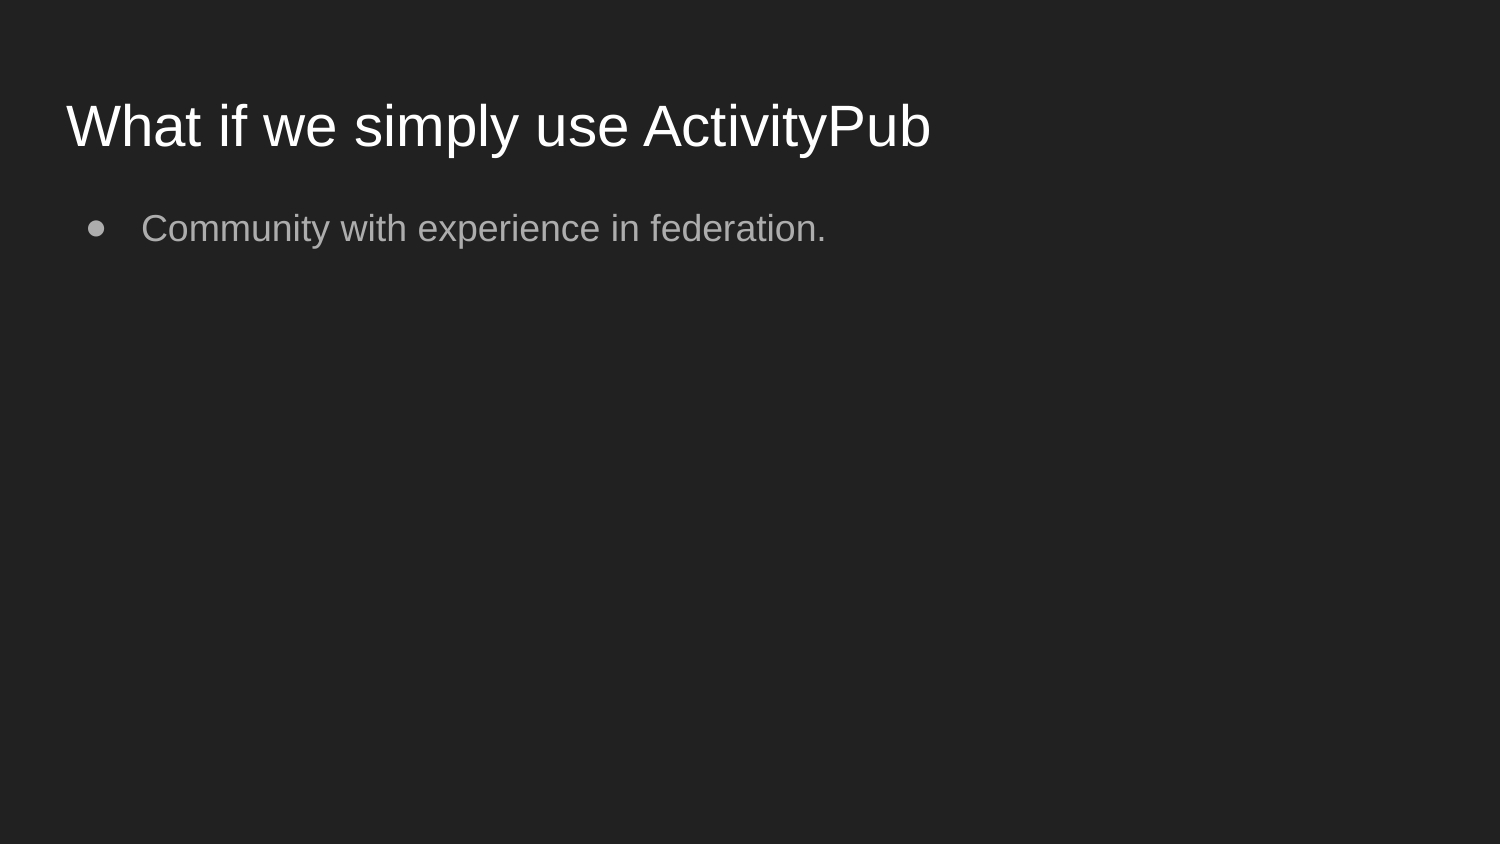

# What if we simply use ActivityPub
Community with experience in federation.